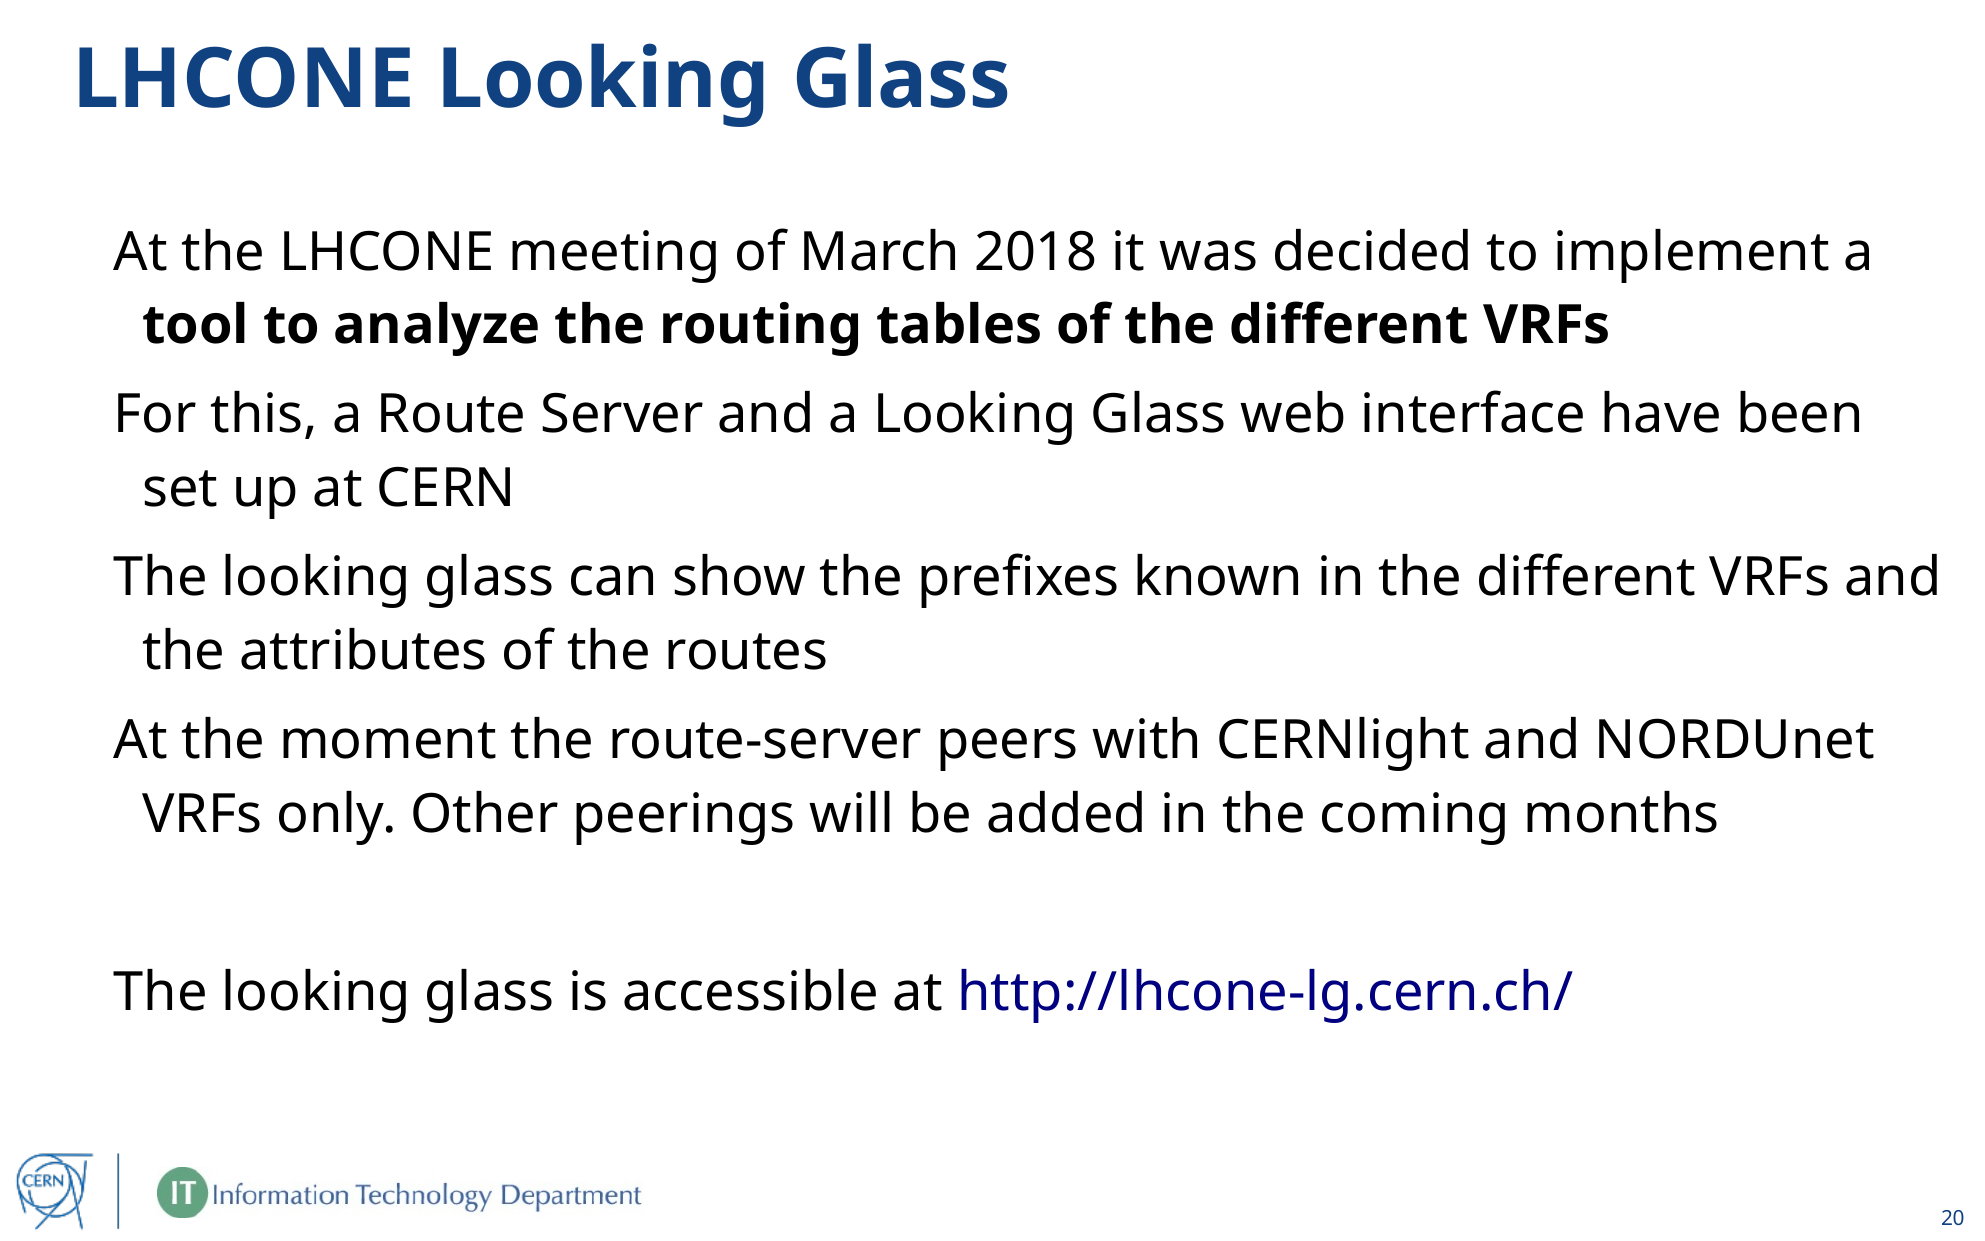

# LHCONE Looking Glass
At the LHCONE meeting of March 2018 it was decided to implement a tool to analyze the routing tables of the different VRFs
For this, a Route Server and a Looking Glass web interface have been set up at CERN
The looking glass can show the prefixes known in the different VRFs and the attributes of the routes
At the moment the route-server peers with CERNlight and NORDUnet VRFs only. Other peerings will be added in the coming months
The looking glass is accessible at http://lhcone-lg.cern.ch/